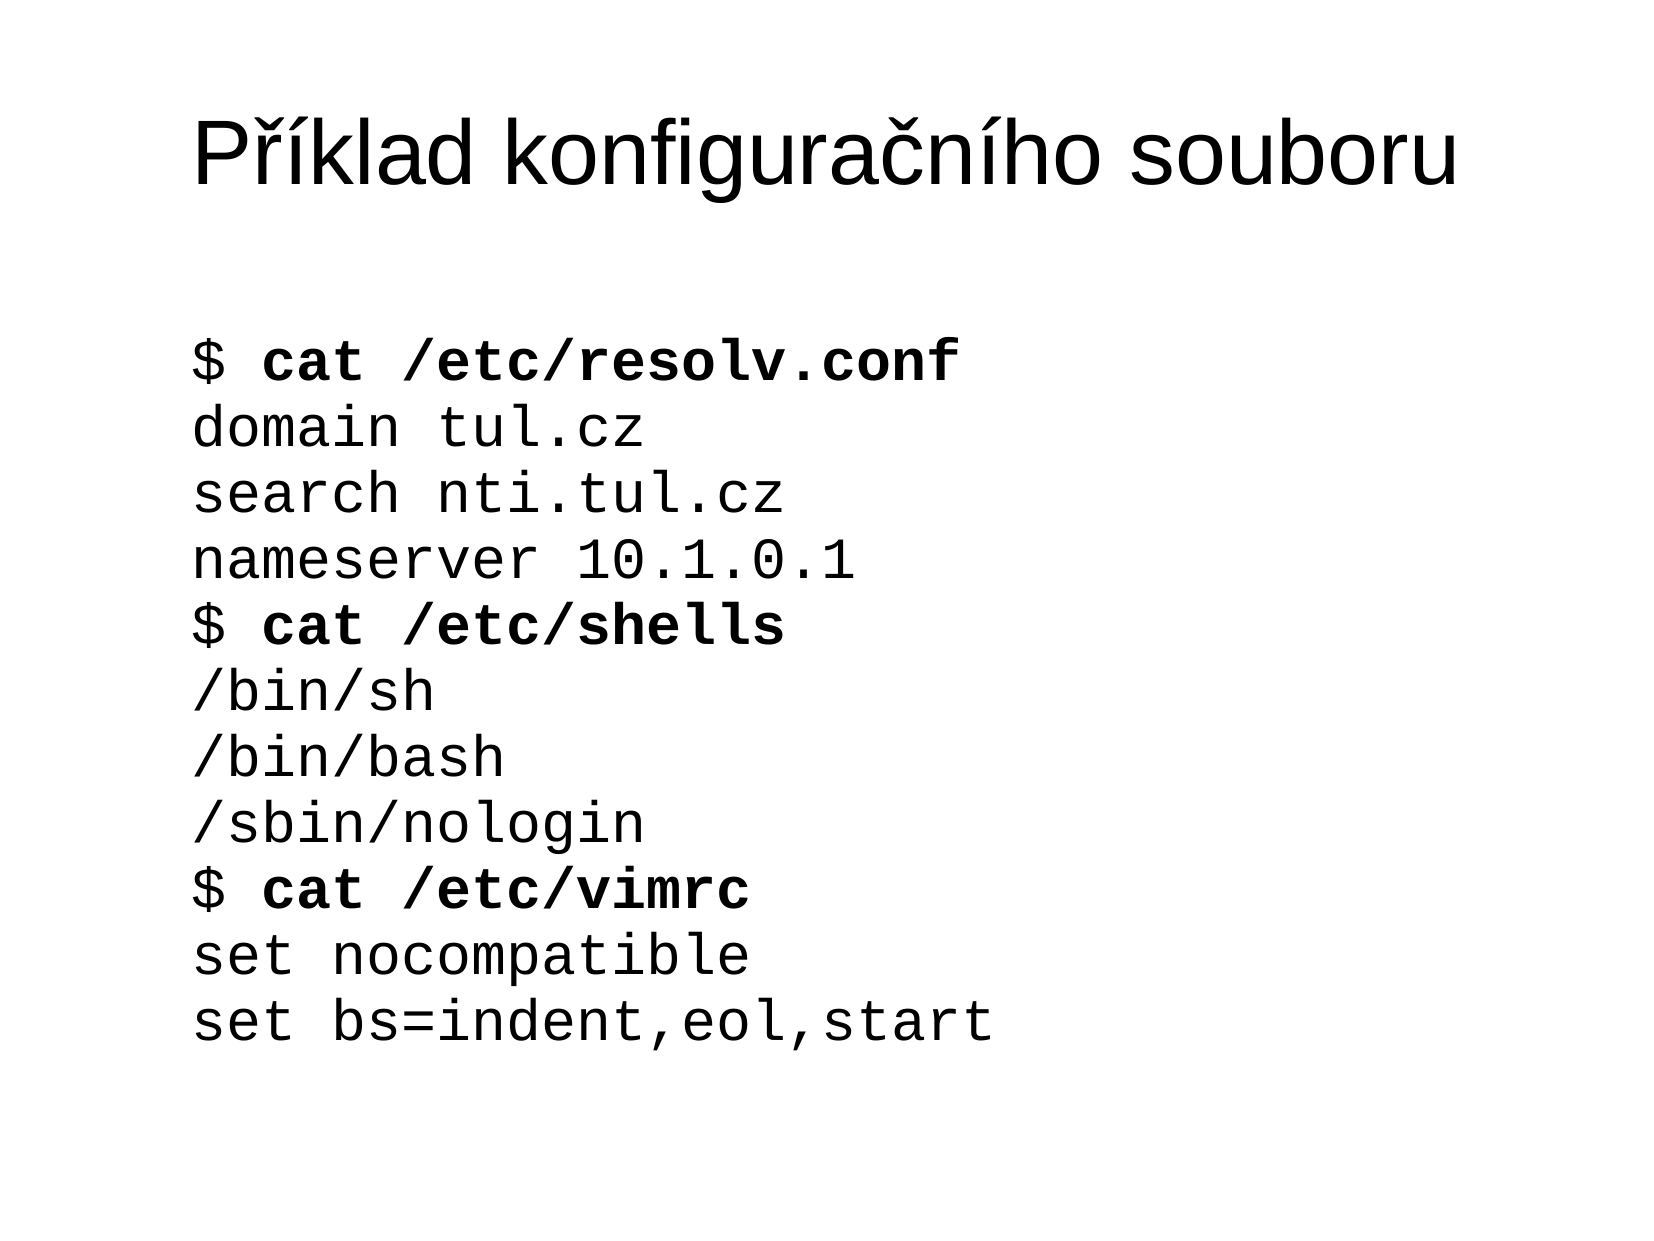

# Příklad konfiguračního souboru
$ cat /etc/resolv.conf
domain tul.cz
search nti.tul.cz
nameserver 10.1.0.1
$ cat /etc/shells
/bin/sh
/bin/bash
/sbin/nologin
$ cat /etc/vimrc
set nocompatible
set bs=indent,eol,start